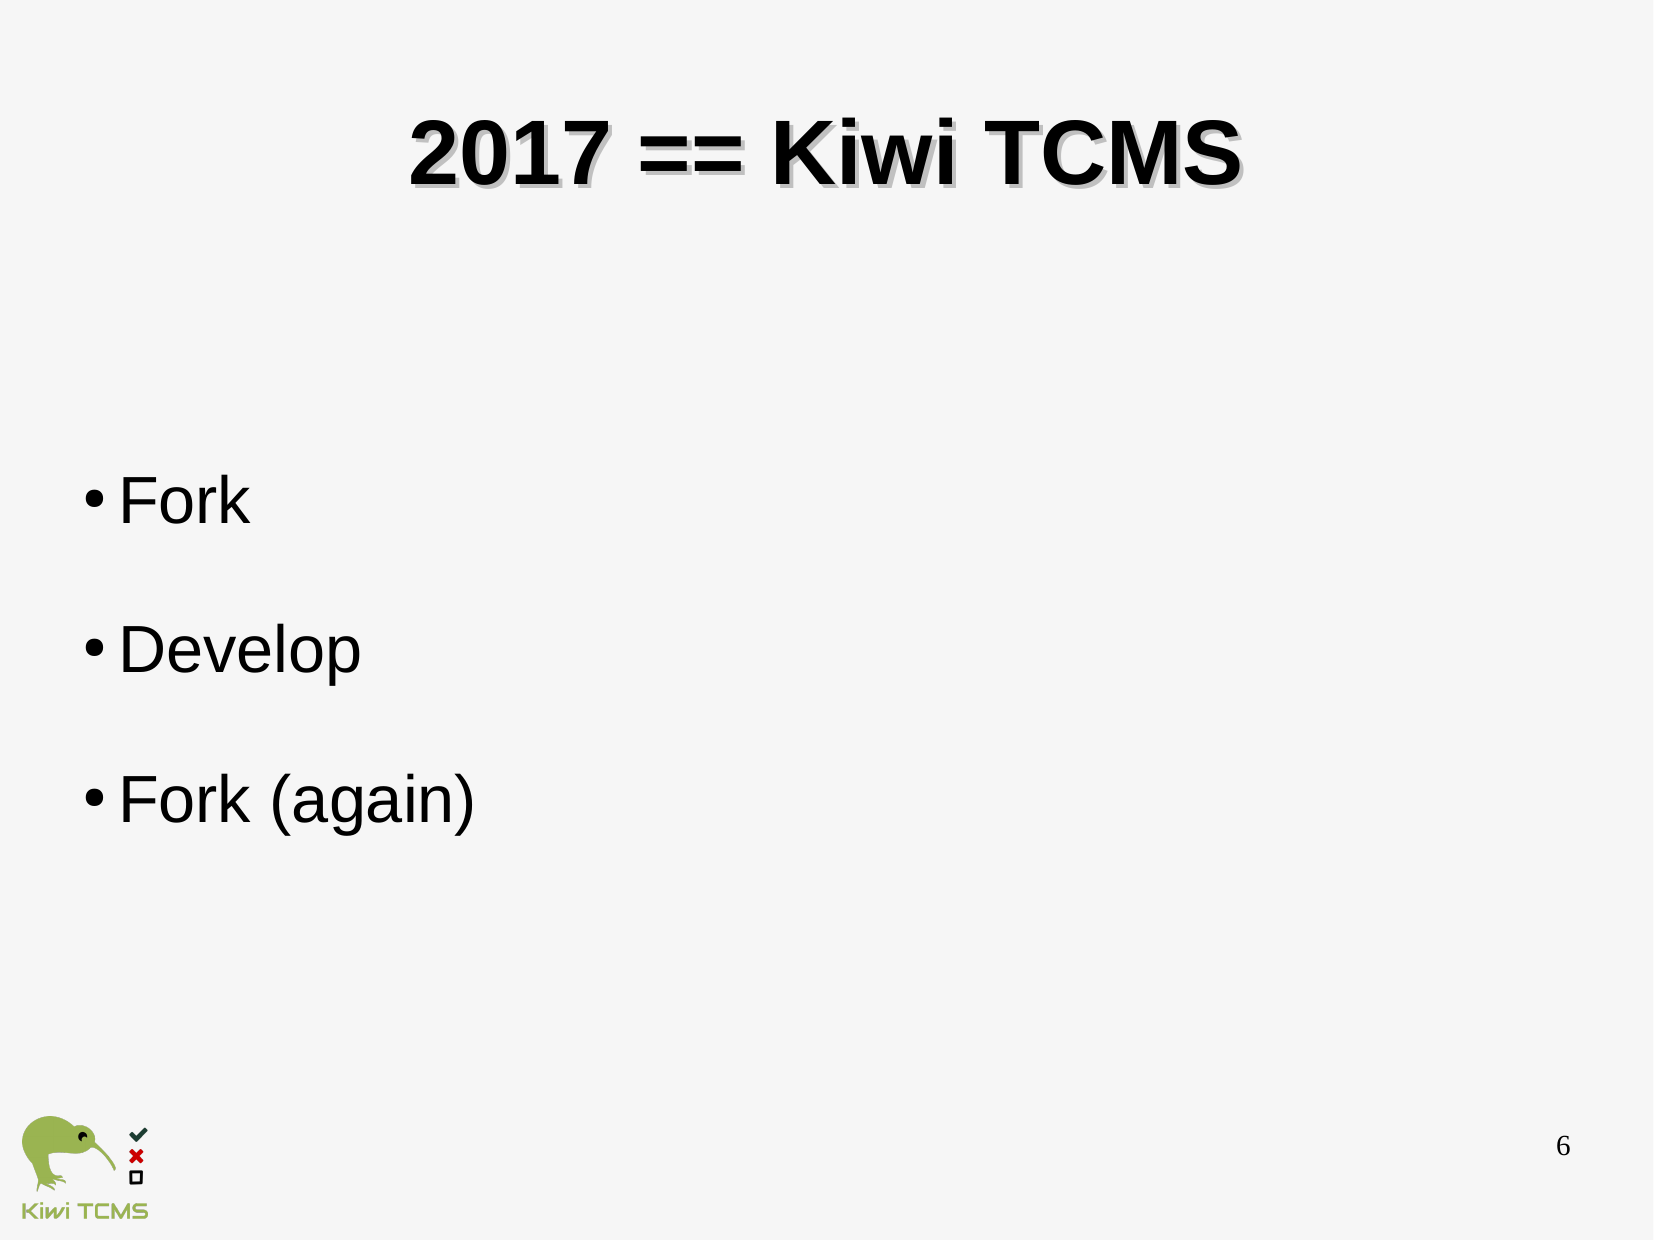

# 2017 == Kiwi TCMS
Fork
Develop
Fork (again)
6